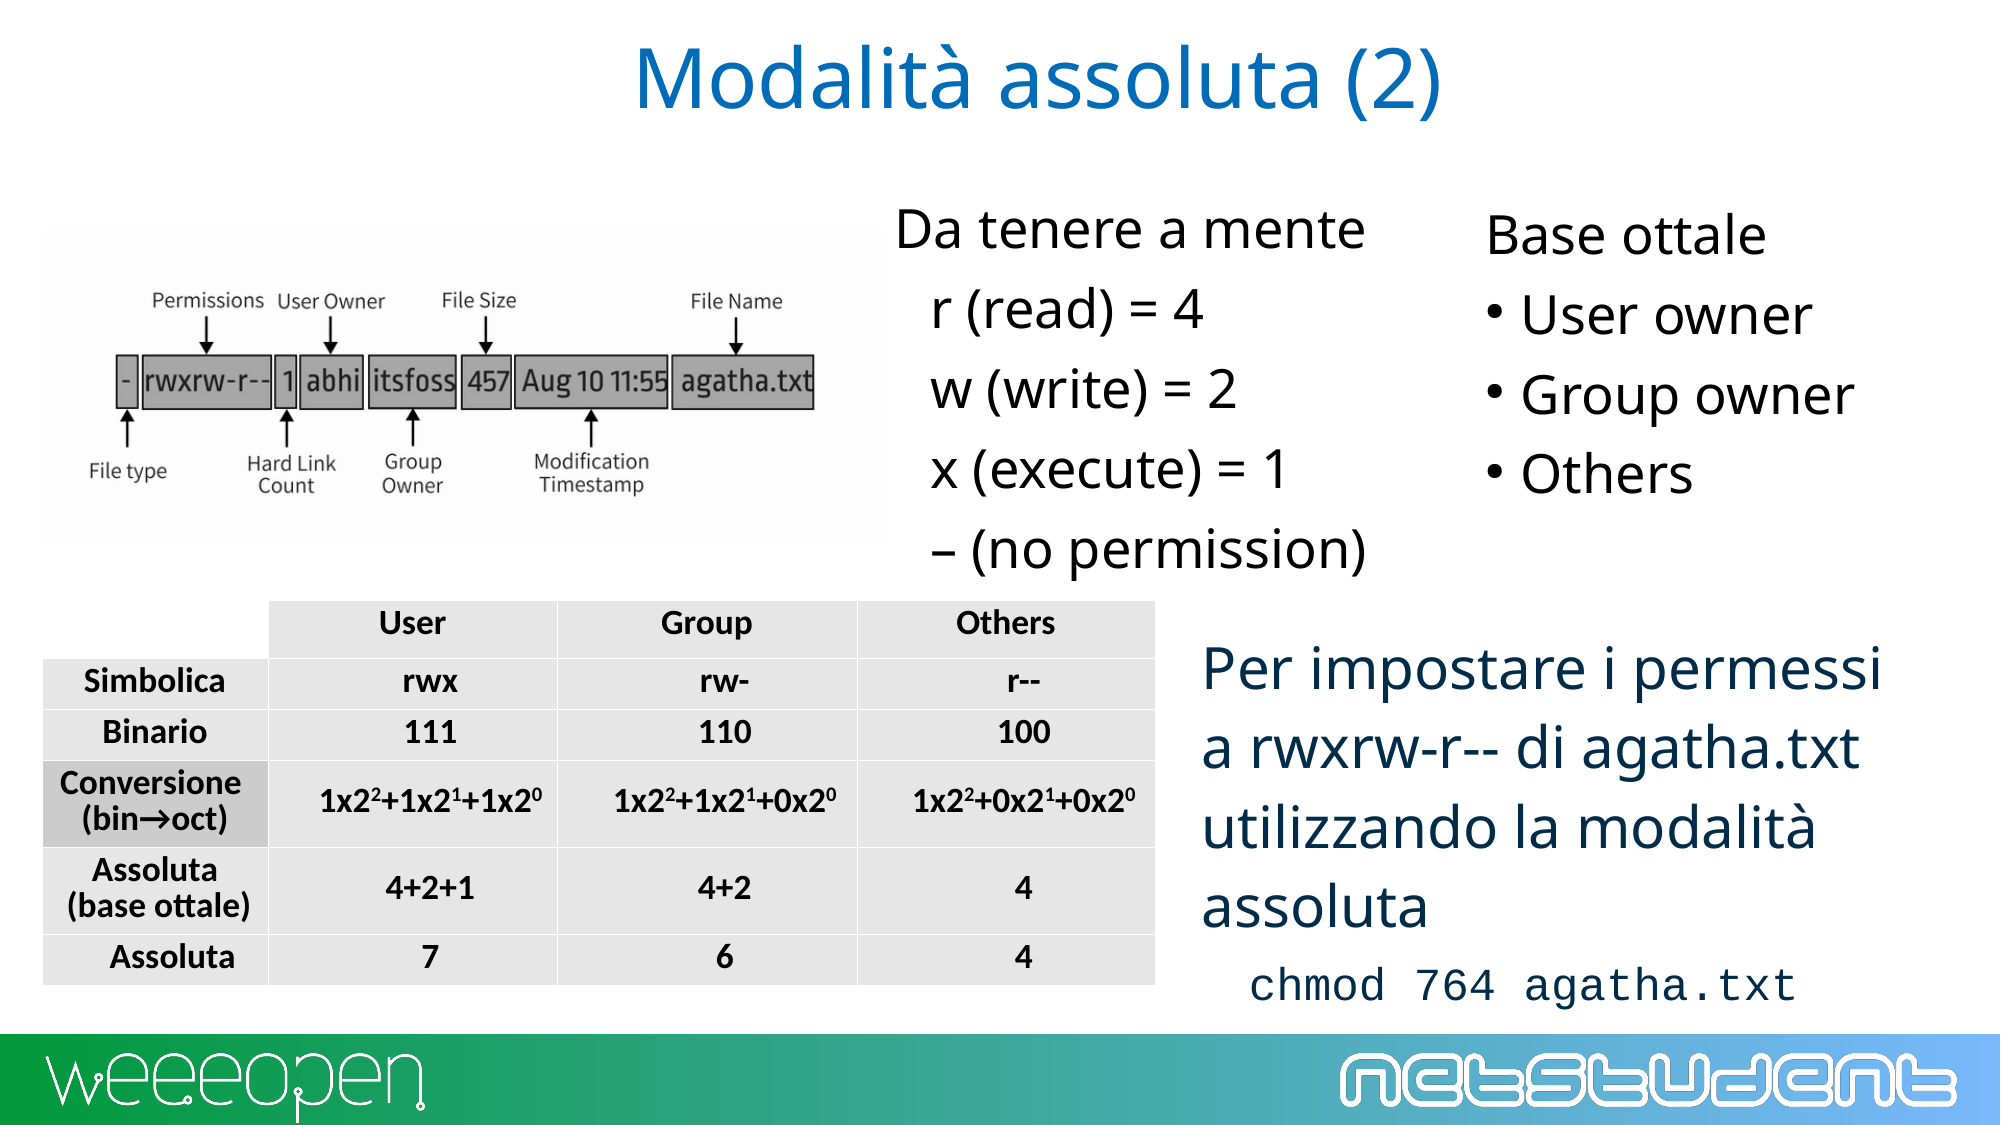

# Modalità assoluta (2)
Da tenere a mente
r (read) = 4
w (write) = 2
x (execute) = 1
– (no permission) = 0
Base ottale
User owner
Group owner
Others
| | User | Group | Others |
| --- | --- | --- | --- |
| Simbolica | rwx | rw- | r-- |
| Binario | 111 | 110 | 100 |
| Conversione (bin→oct) | 1x22+1x21+1x20 | 1x22+1x21+0x20 | 1x22+0x21+0x20 |
| Assoluta (base ottale) | 4+2+1 | 4+2 | 4 |
| Assoluta | 7 | 6 | 4 |
Per impostare i permessi a rwxrw-r-- di agatha.txt utilizzando la modalità assoluta
 chmod 764 agatha.txt